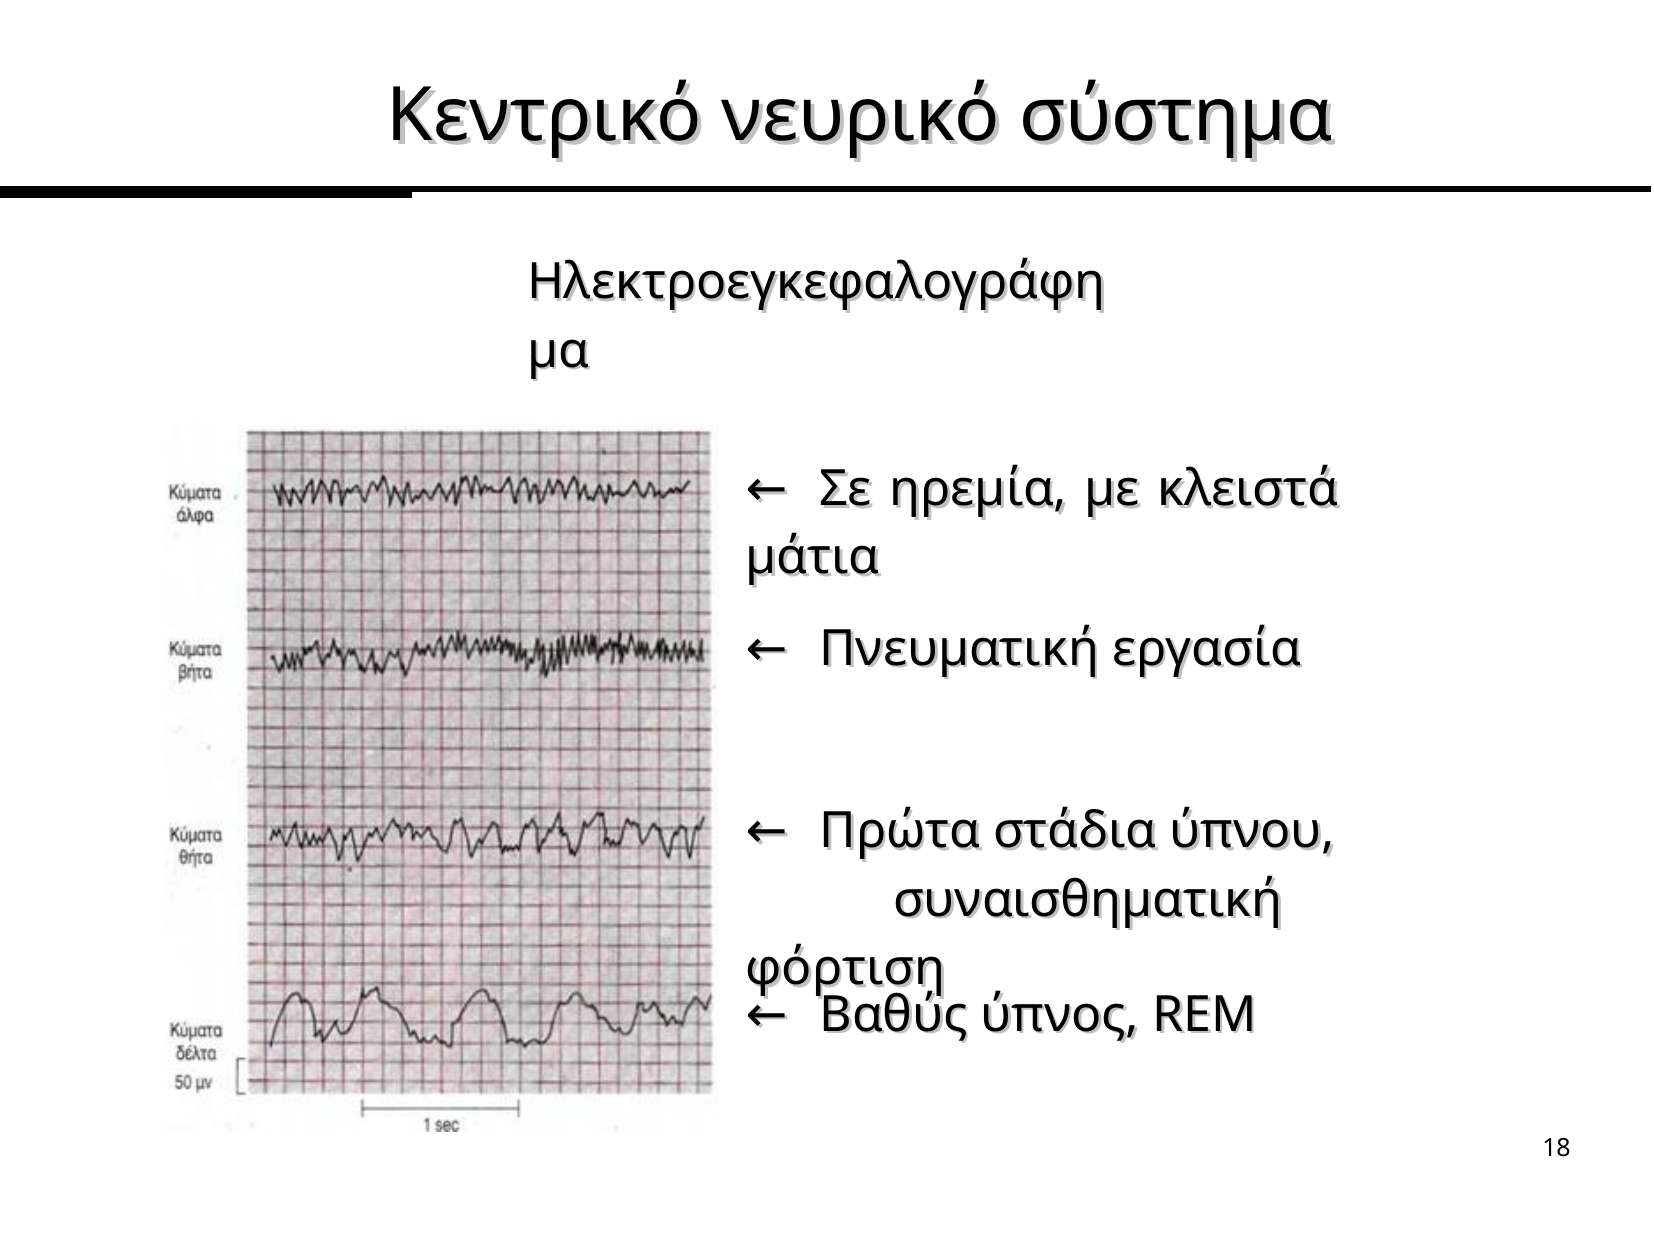

Κεντρικό νευρικό σύστημα
Ηλεκτροεγκεφαλογράφημα
←	Σε ηρεμία, με κλειστά μάτια
←	Πνευματική εργασία
←	Πρώτα στάδια ύπνου, 			συναισθηματική φόρτιση
←	Βαθύς ύπνος, REM
18